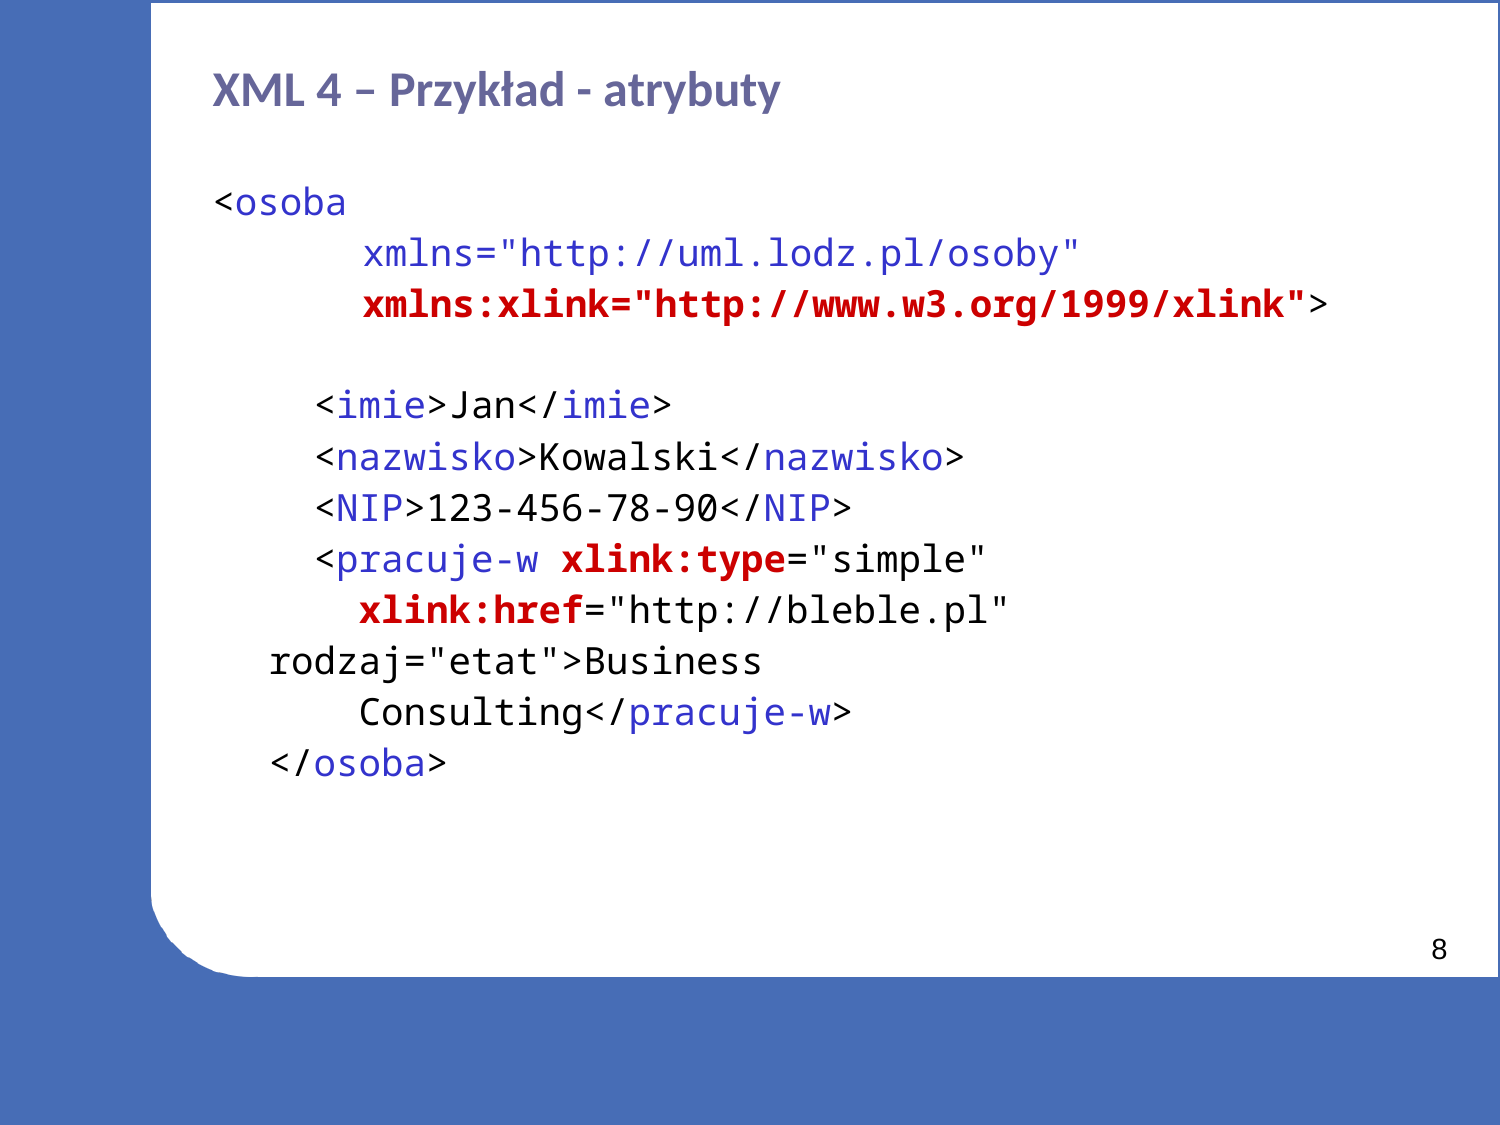

# XML 4 – Przykład - atrybuty
<osoba
	xmlns="http://uml.lodz.pl/osoby"
	xmlns:xlink="http://www.w3.org/1999/xlink">
 <imie>Jan</imie>
 <nazwisko>Kowalski</nazwisko>
 <NIP>123-456-78-90</NIP>
 <pracuje-w xlink:type="simple"
 xlink:href="http://bleble.pl" rodzaj="etat">Business
 Consulting</pracuje-w>
</osoba>
8